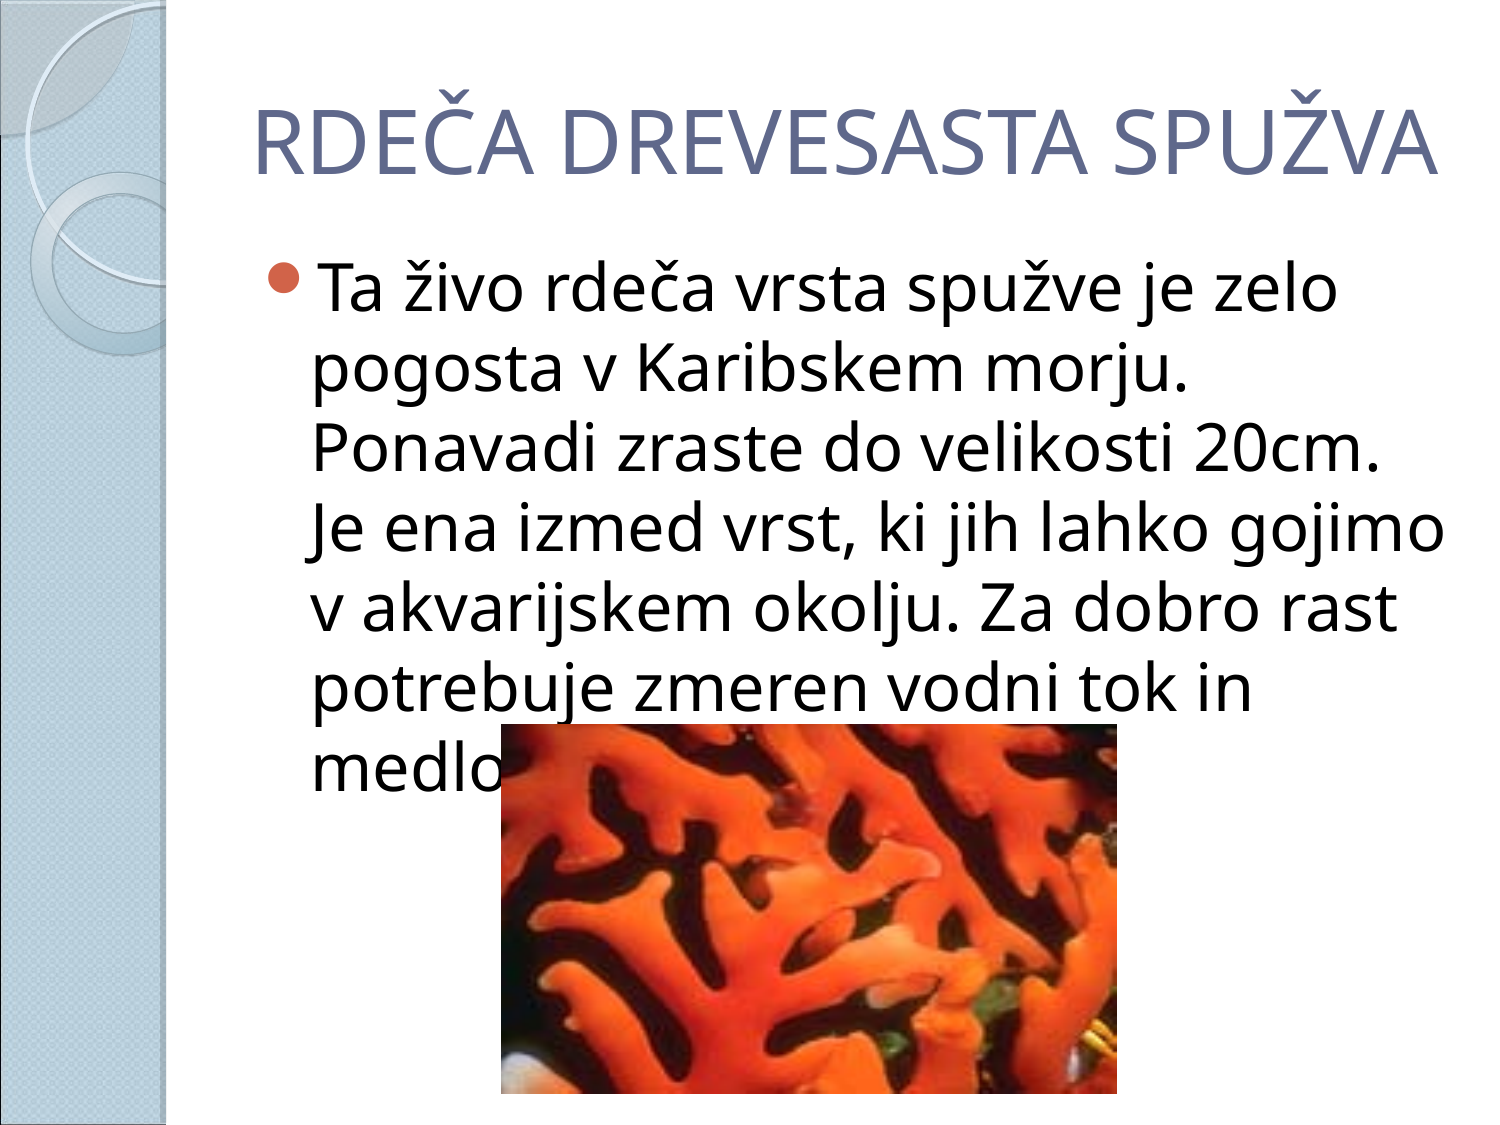

# RDEČA DREVESASTA SPUŽVA
Ta živo rdeča vrsta spužve je zelo pogosta v Karibskem morju. Ponavadi zraste do velikosti 20cm. Je ena izmed vrst, ki jih lahko gojimo v akvarijskem okolju. Za dobro rast potrebuje zmeren vodni tok in medlo svetlobo.